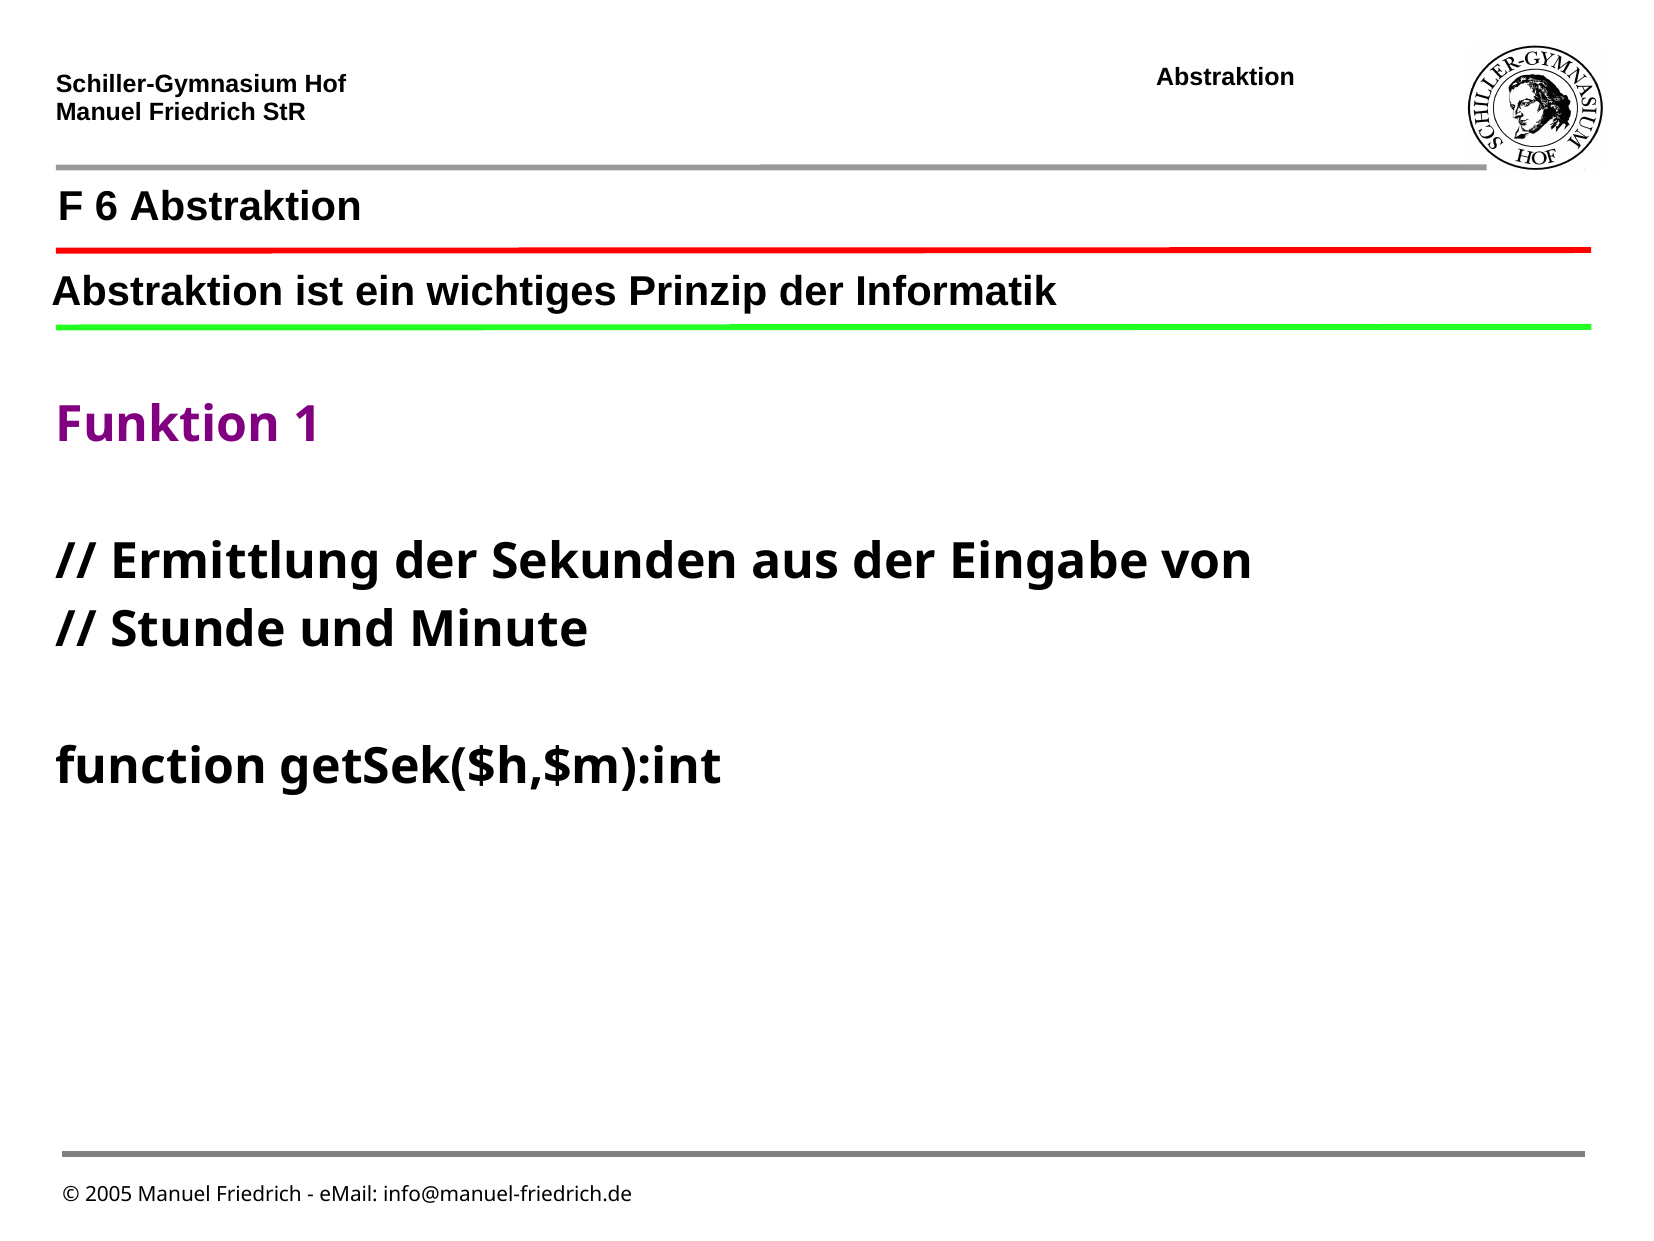

Abstraktion
Schiller-Gymnasium Hof
Manuel Friedrich StR
F 6 Abstraktion
Abstraktion ist ein wichtiges Prinzip der Informatik
Funktion 1
// Ermittlung der Sekunden aus der Eingabe von
// Stunde und Minute
function getSek($h,$m):int
© 2005 Manuel Friedrich - eMail: info@manuel-friedrich.de